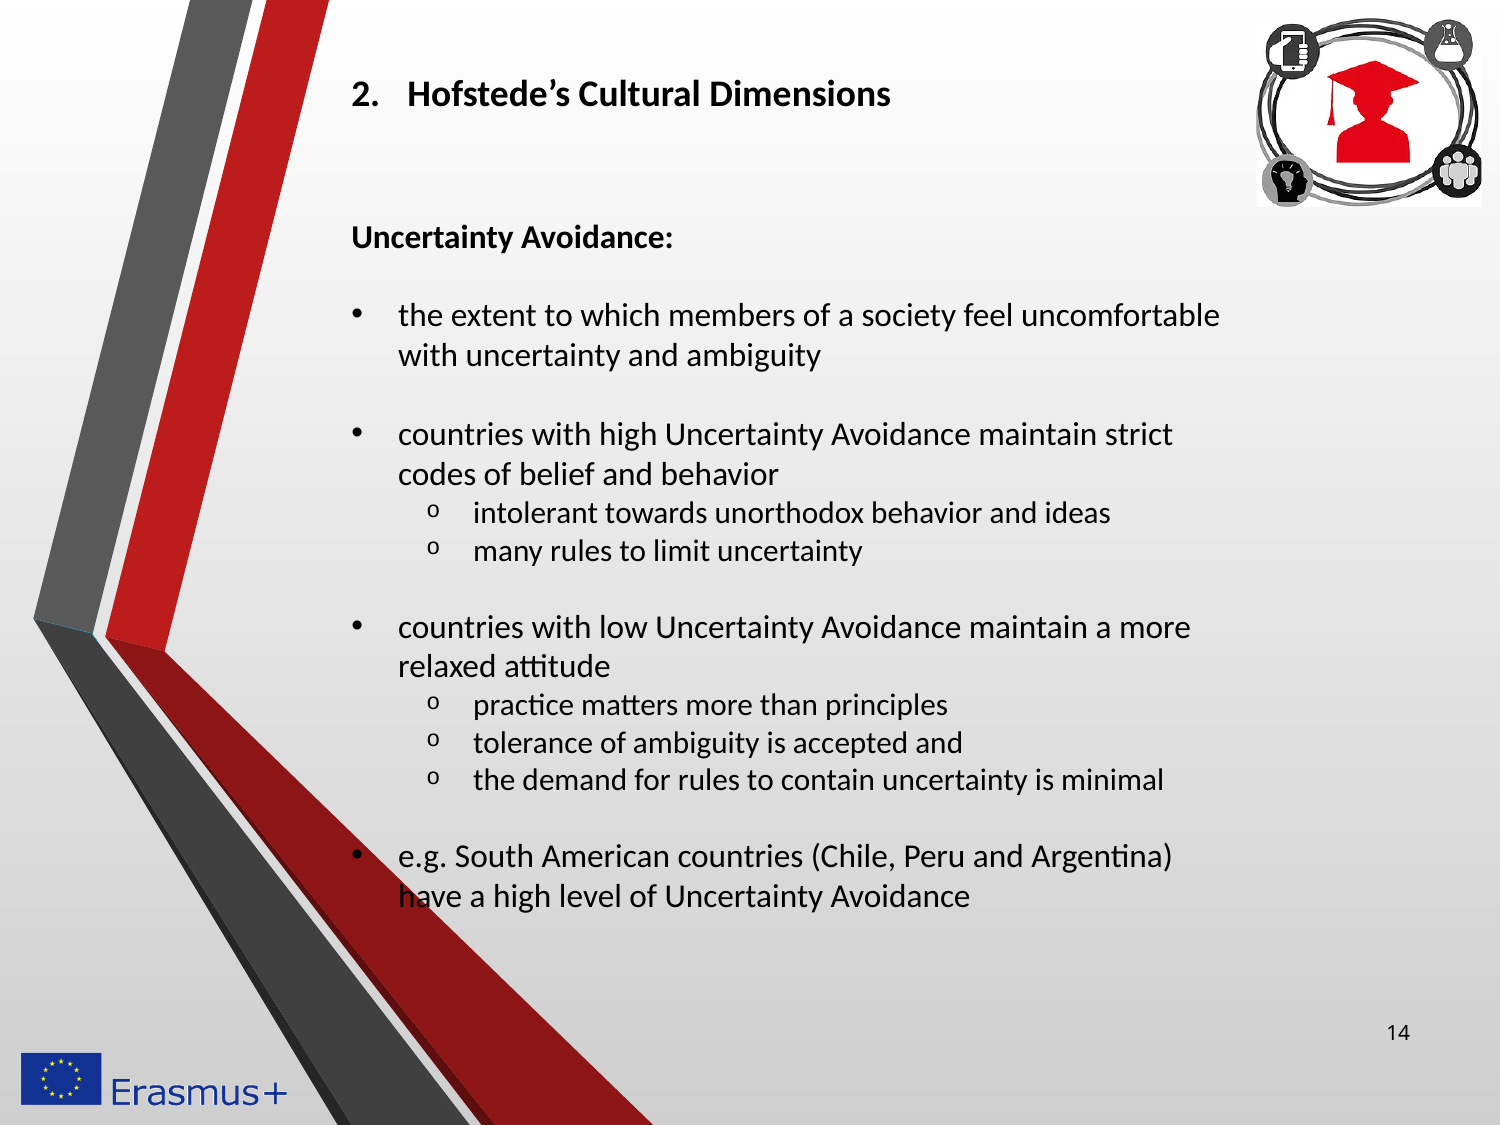

Hofstede’s Cultural Dimensions
Uncertainty Avoidance:
the extent to which members of a society feel uncomfortable with uncertainty and ambiguity
countries with high Uncertainty Avoidance maintain strict codes of belief and behavior
intolerant towards unorthodox behavior and ideas
many rules to limit uncertainty
countries with low Uncertainty Avoidance maintain a more relaxed attitude
practice matters more than principles
tolerance of ambiguity is accepted and
the demand for rules to contain uncertainty is minimal
e.g. South American countries (Chile, Peru and Argentina) have a high level of Uncertainty Avoidance